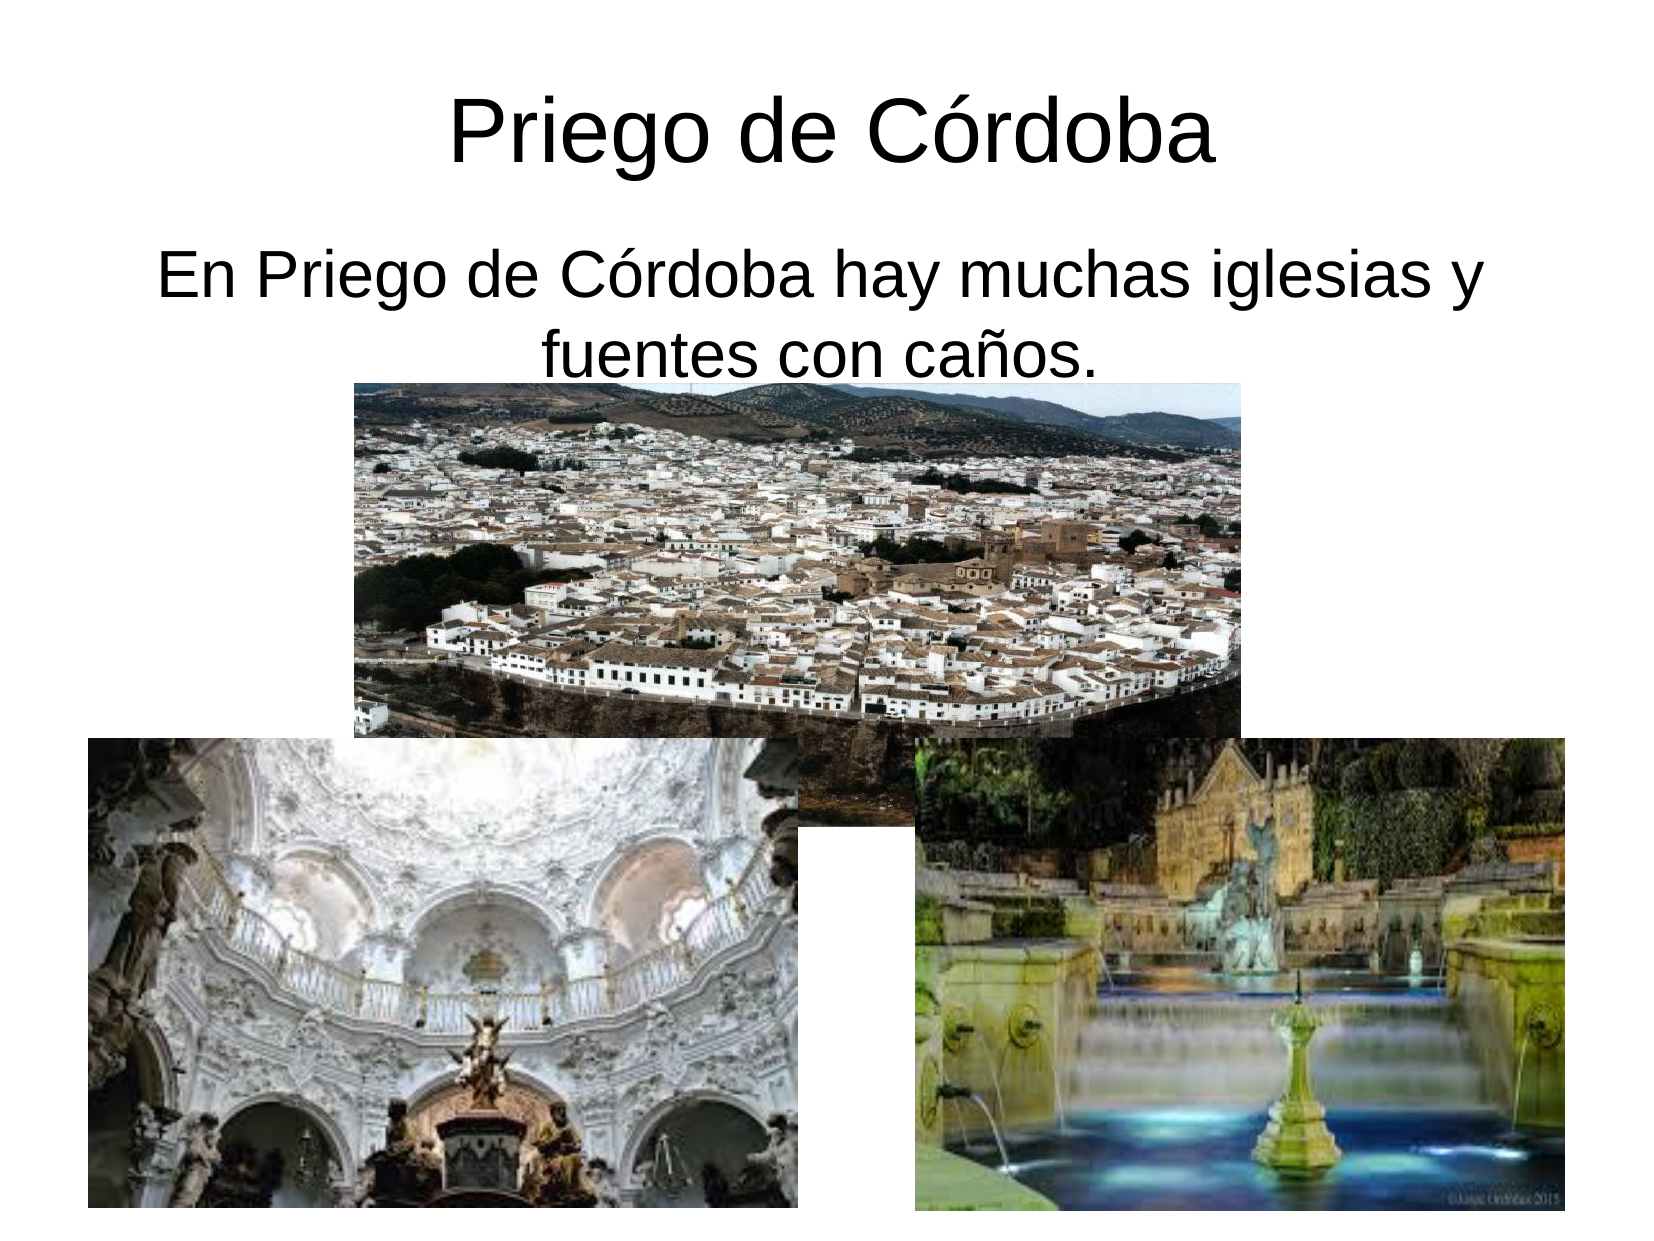

# Priego de Córdoba
En Priego de Córdoba hay muchas iglesias y fuentes con caños.